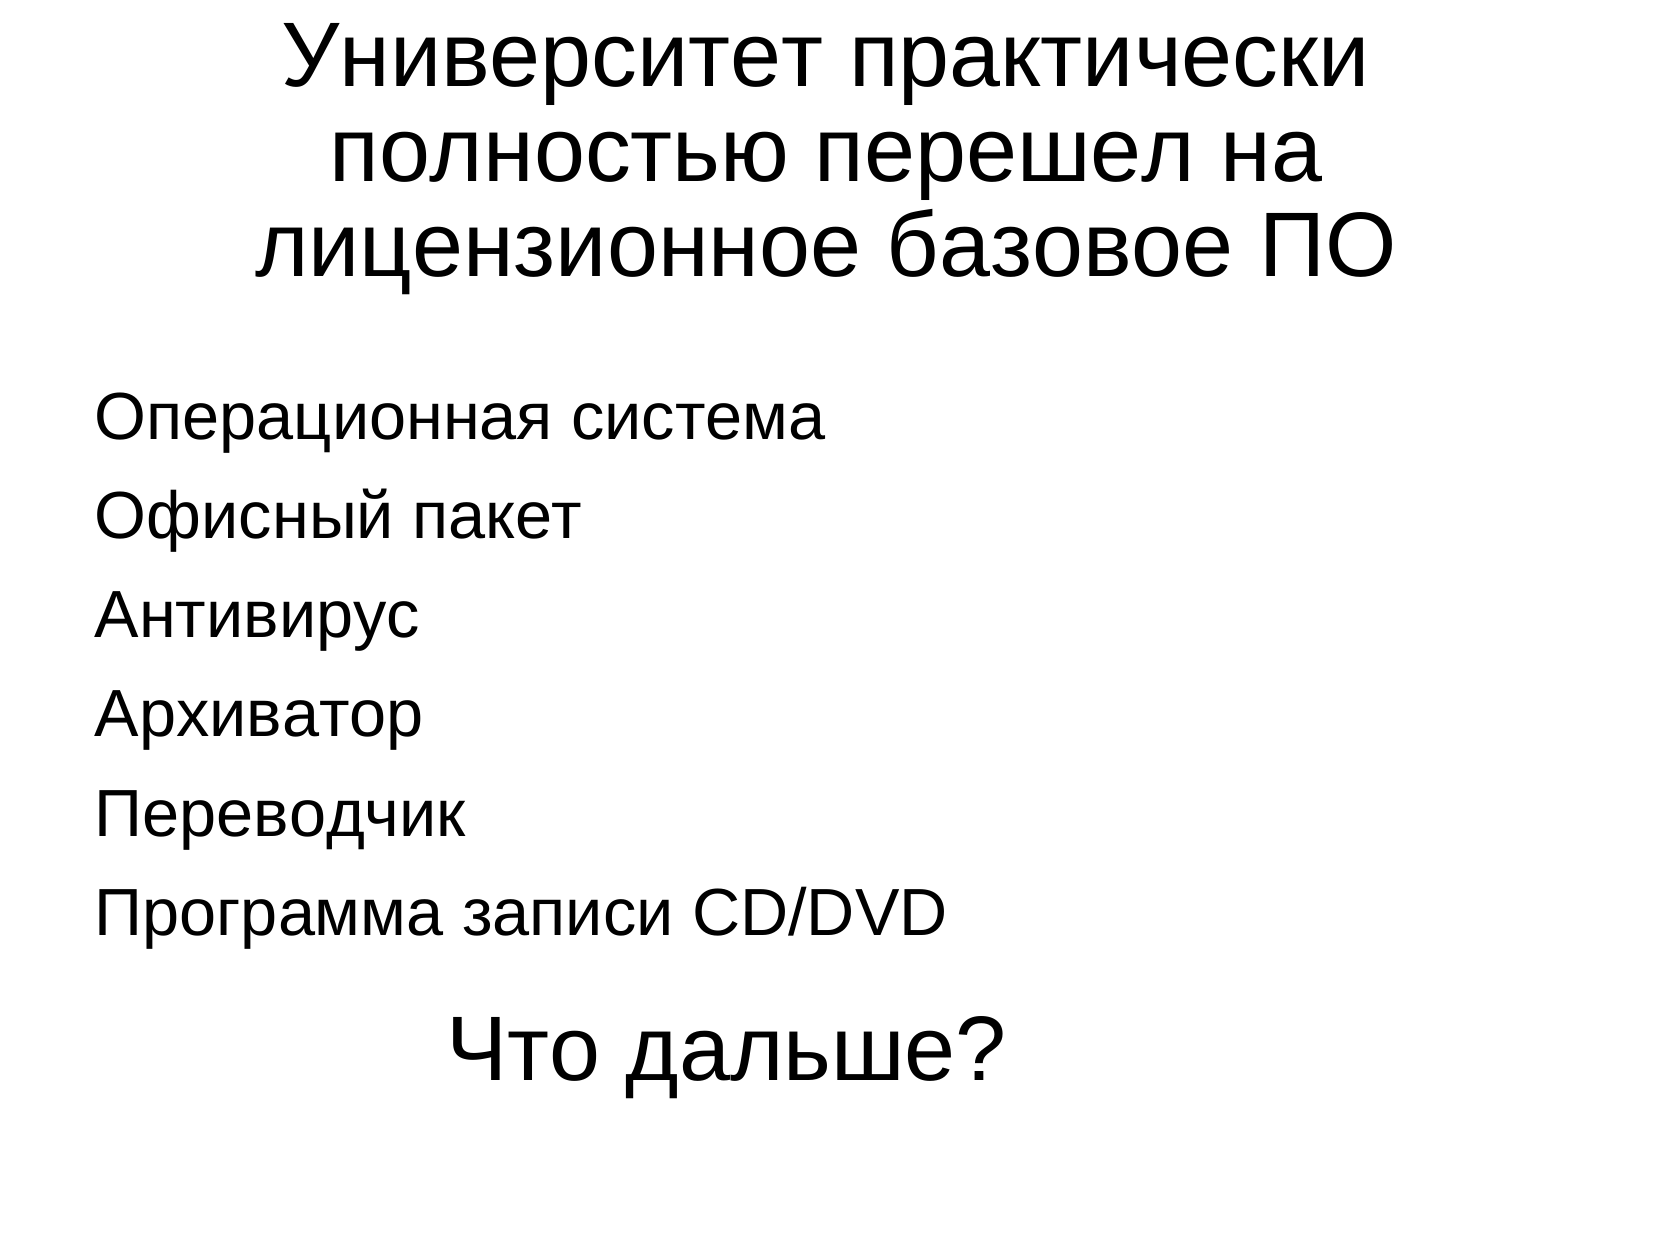

# Университет практически полностью перешел на лицензионное базовое ПО
Операционная система
Офисный пакет
Антивирус
Архиватор
Переводчик
Программа записи CD/DVD
Что дальше?